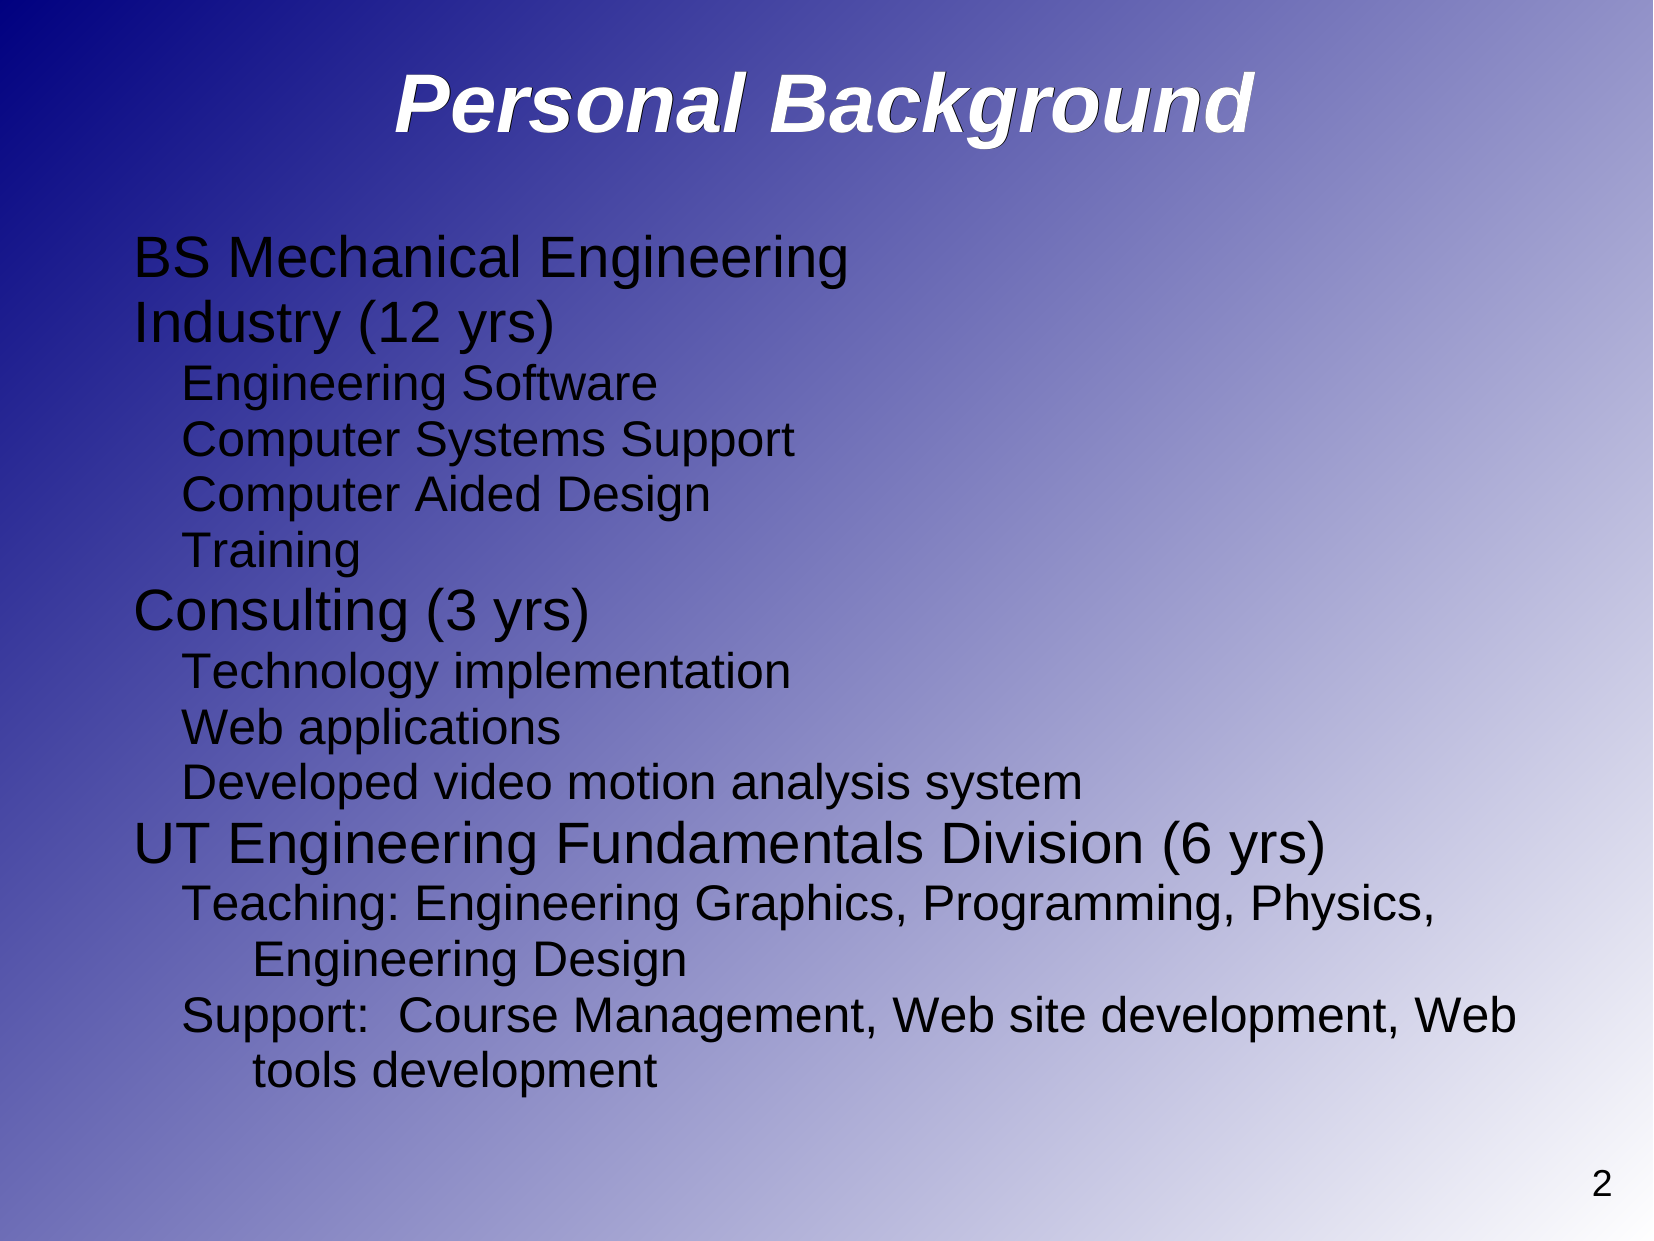

# Personal Background
BS Mechanical Engineering
Industry (12 yrs)
Engineering Software
Computer Systems Support
Computer Aided Design
Training
Consulting (3 yrs)
Technology implementation
Web applications
Developed video motion analysis system
UT Engineering Fundamentals Division (6 yrs)
Teaching: Engineering Graphics, Programming, Physics, Engineering Design
Support: Course Management, Web site development, Web tools development